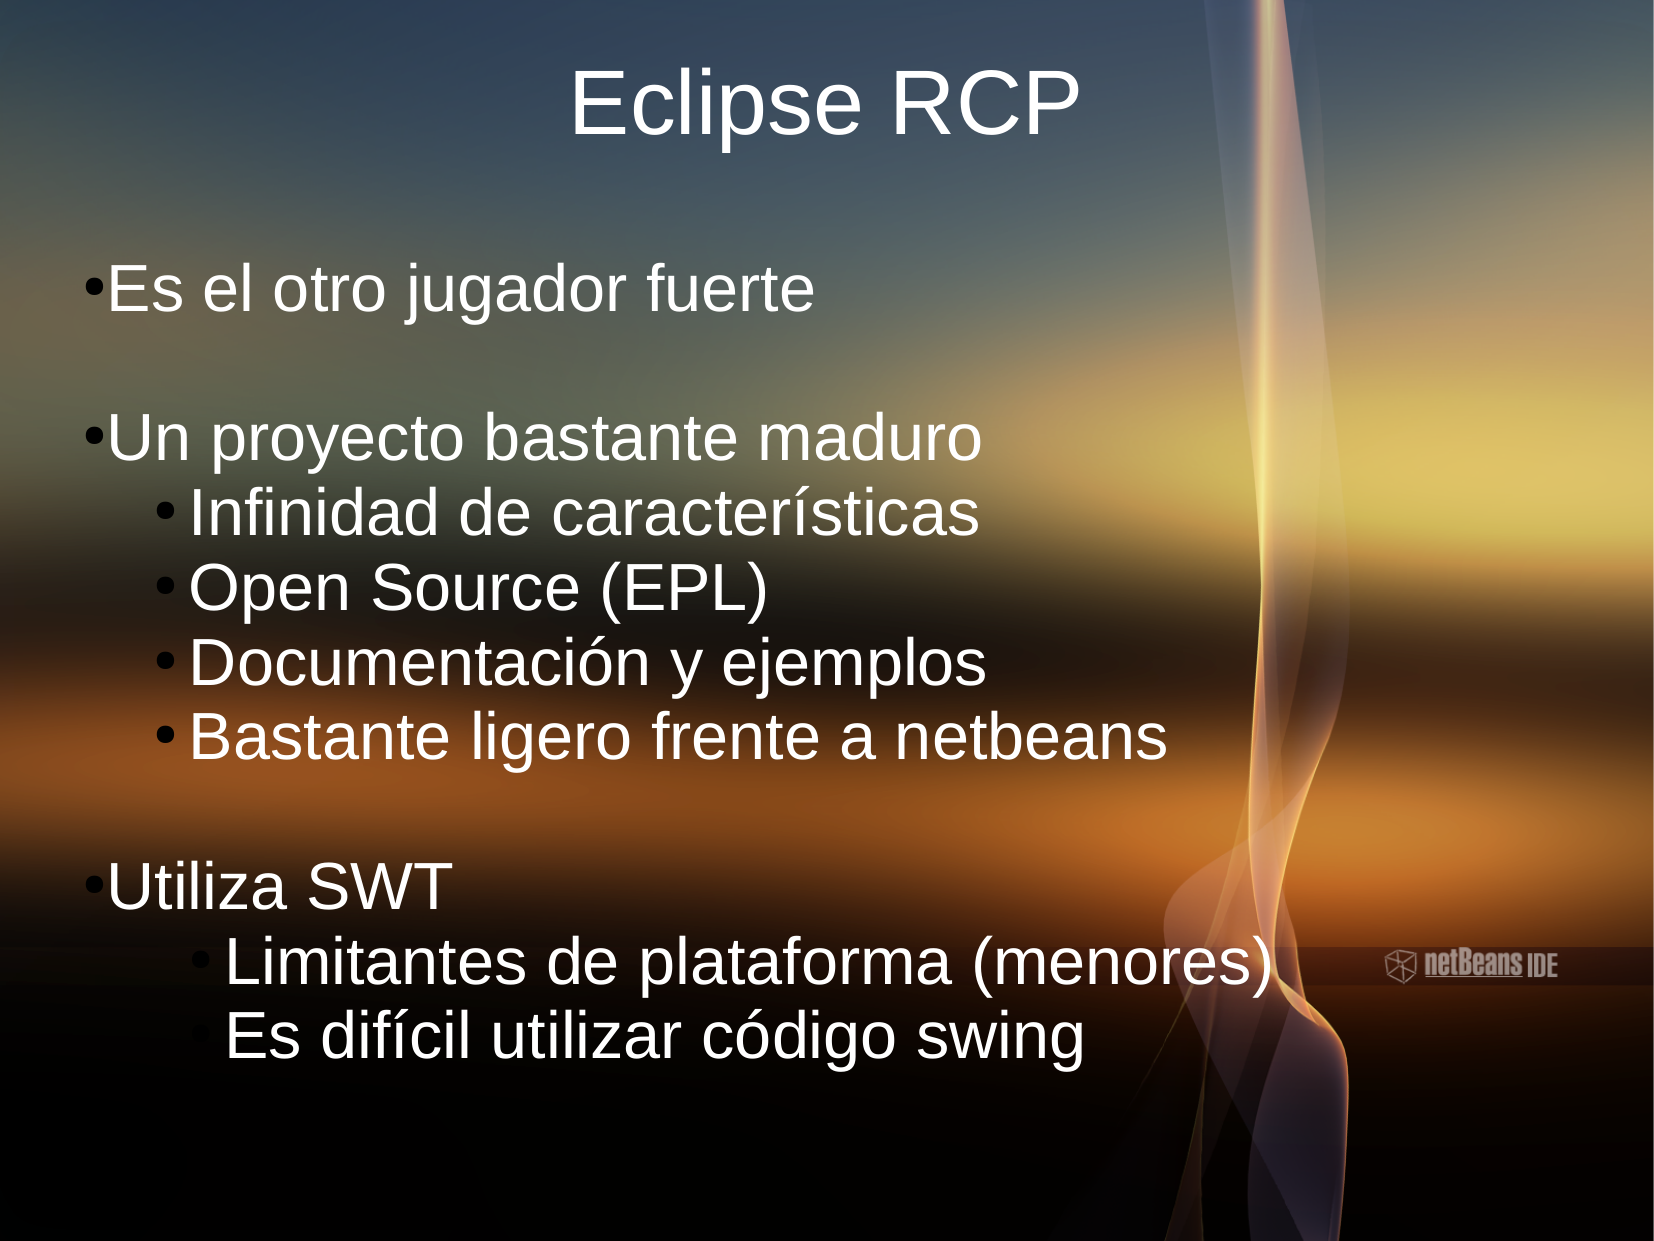

# Eclipse RCP
Es el otro jugador fuerte
Un proyecto bastante maduro
Infinidad de características
Open Source (EPL)
Documentación y ejemplos
Bastante ligero frente a netbeans
Utiliza SWT
Limitantes de plataforma (menores)
Es difícil utilizar código swing